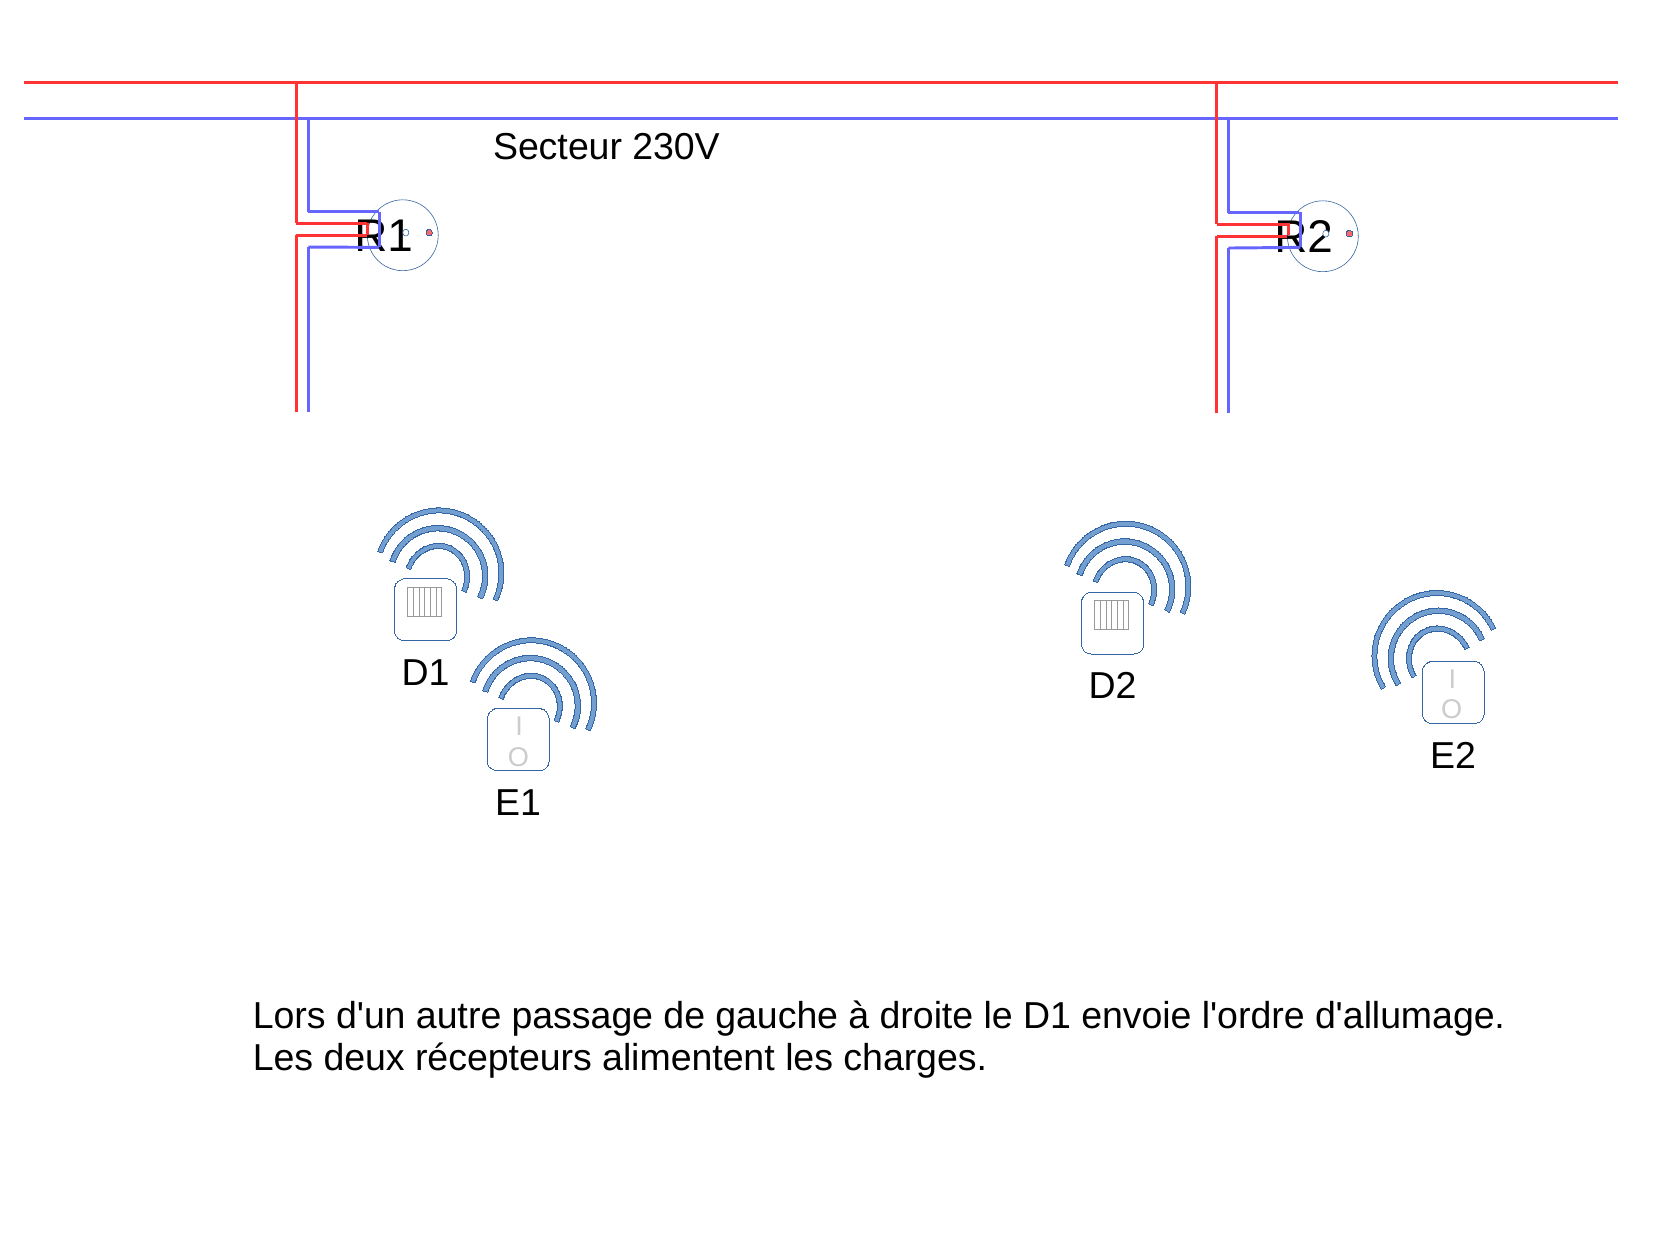

Secteur 230V
R1
R2
D1
D2
 I
O
E2
E1
 I
O
Lors d'un autre passage de gauche à droite le D1 envoie l'ordre d'allumage.
Les deux récepteurs alimentent les charges.